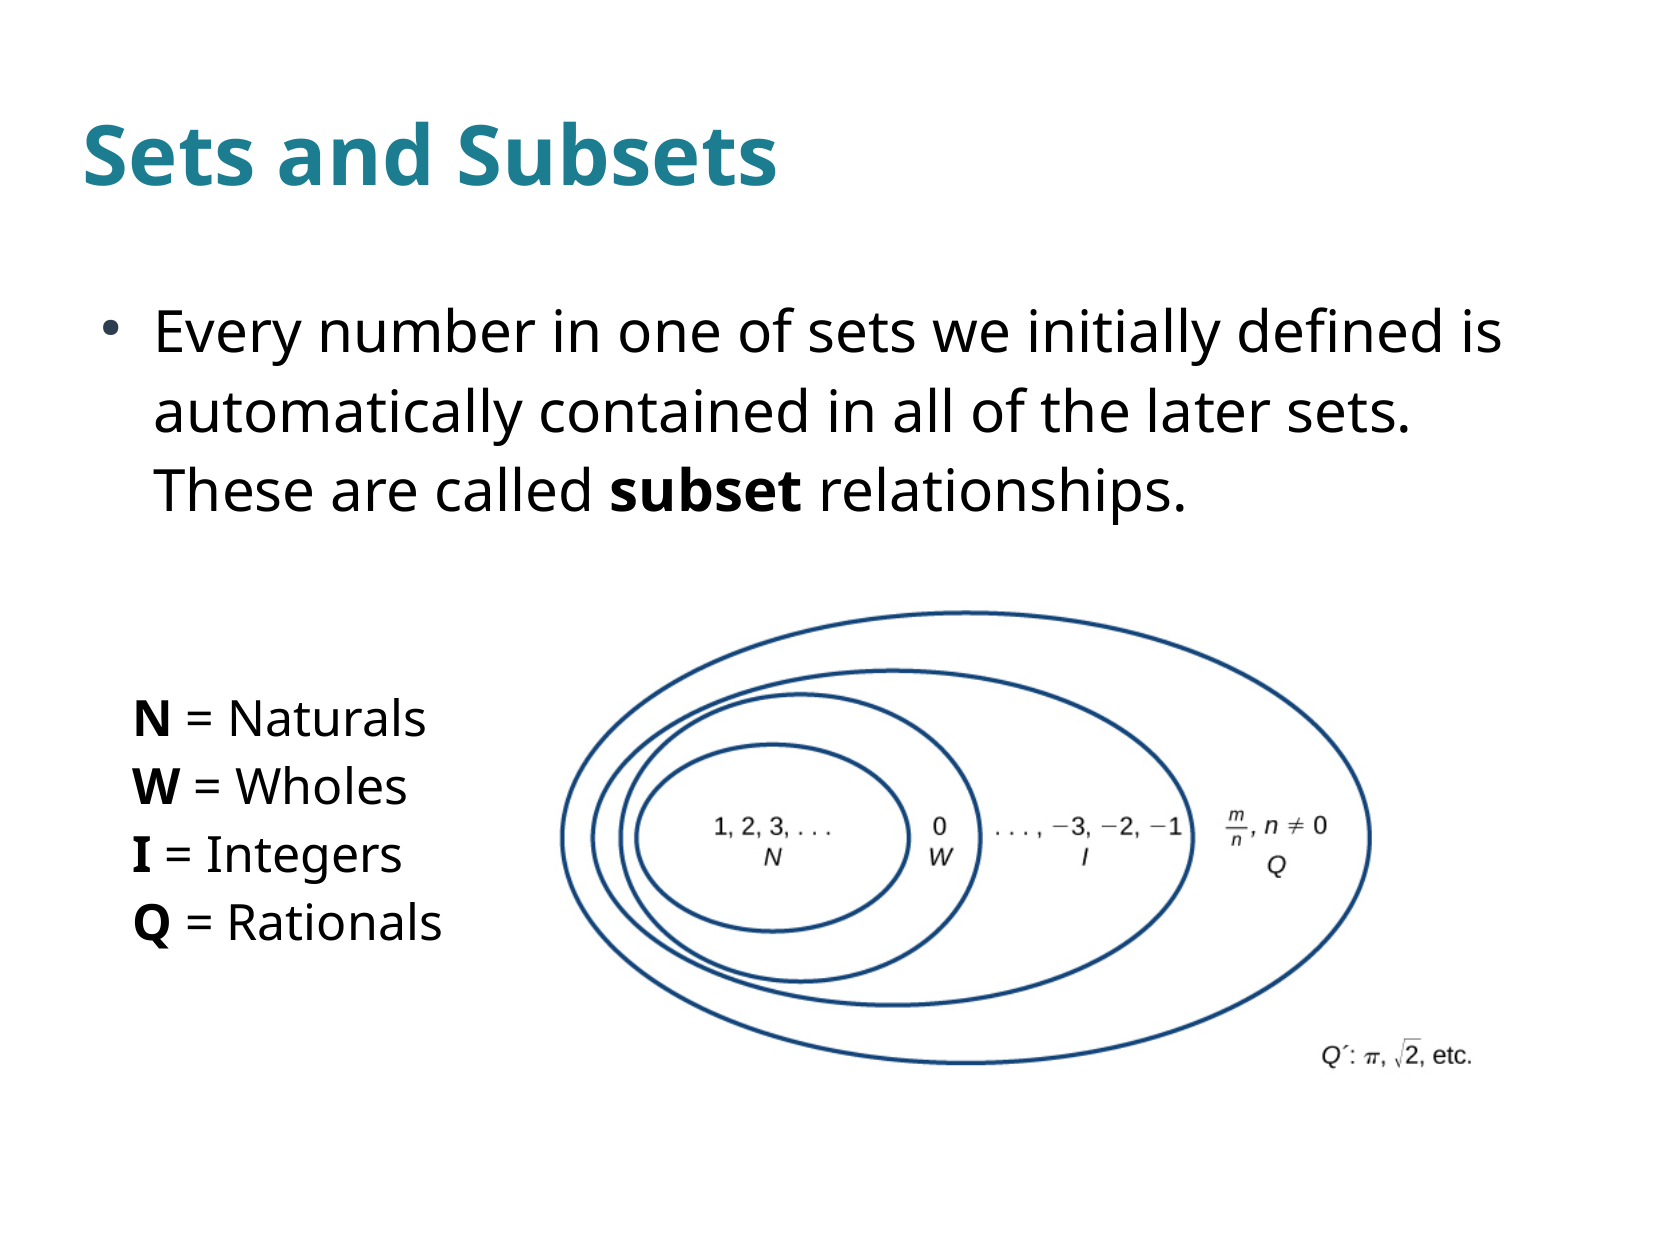

# Sets and Subsets
Every number in one of sets we initially defined is automatically contained in all of the later sets. These are called subset relationships.
N = Naturals
W = Wholes
I = Integers
Q = Rationals